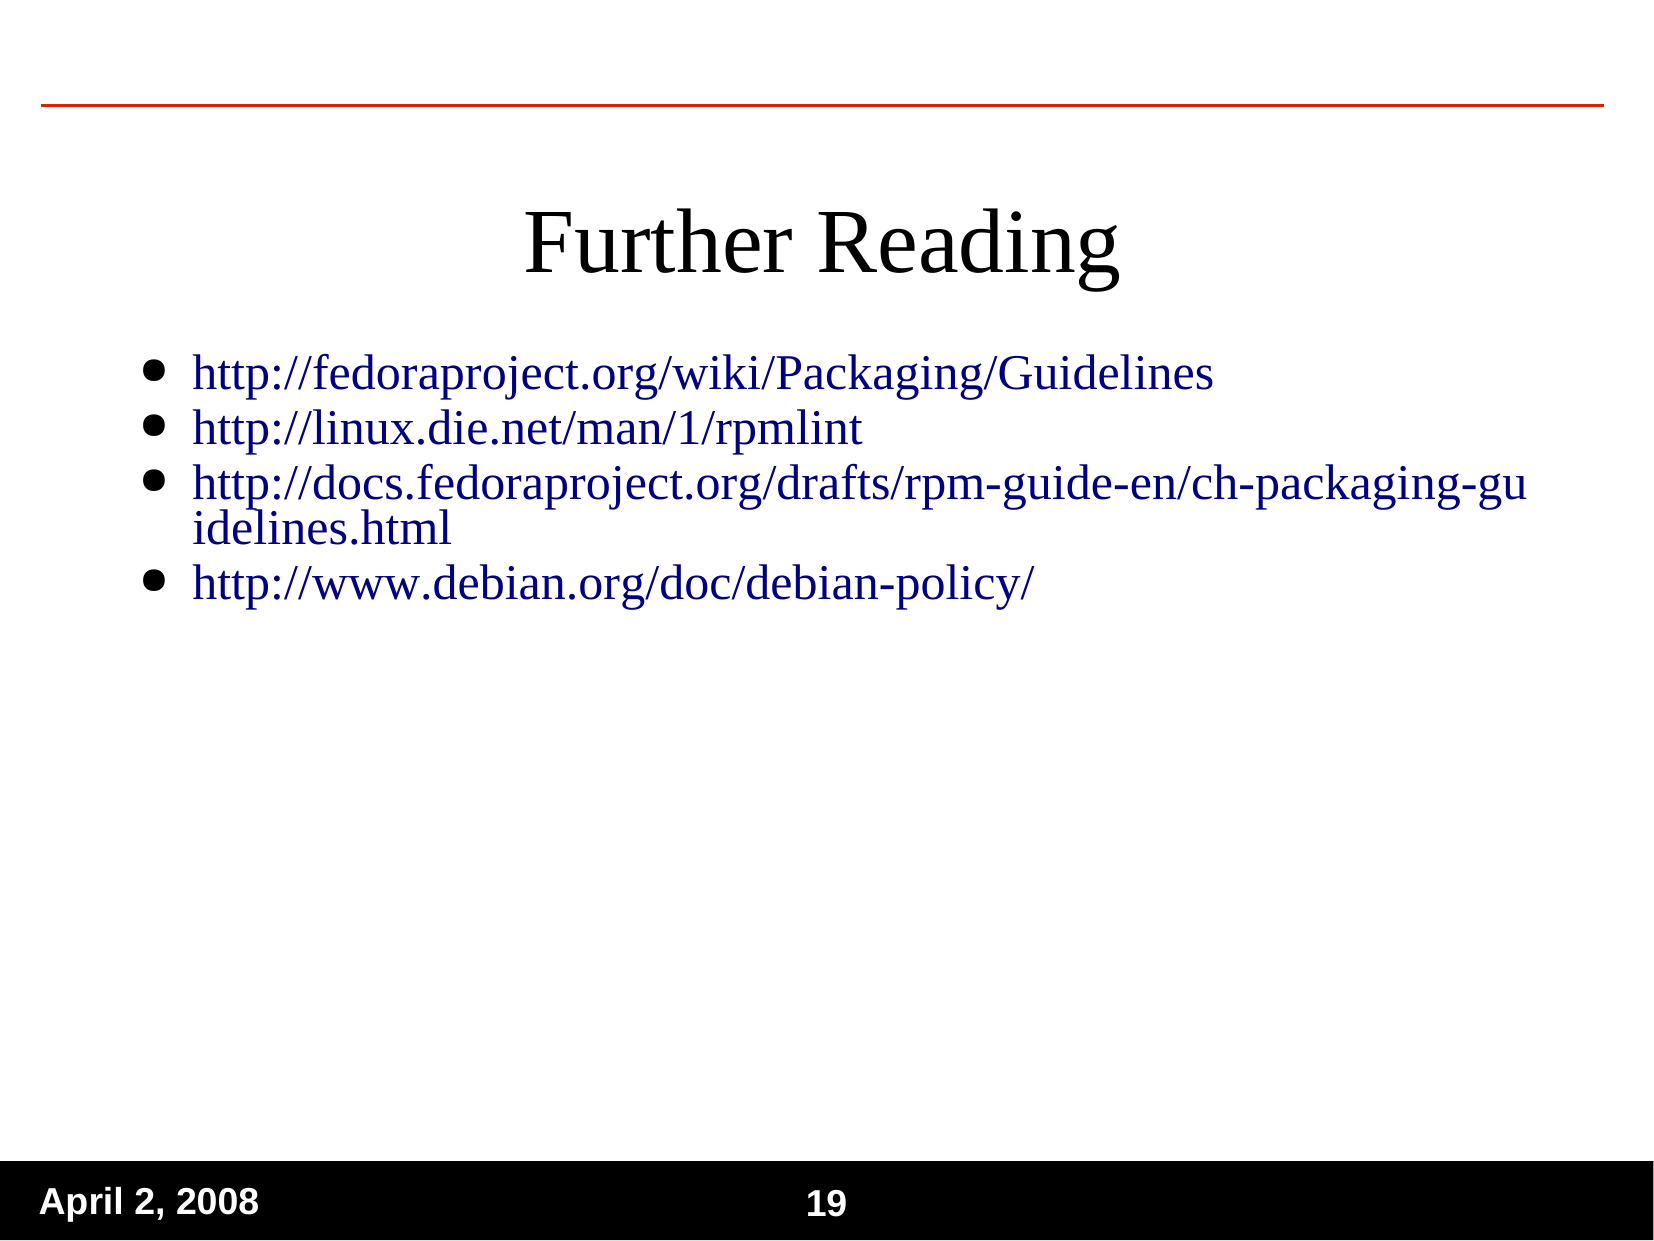

# Further Reading
http://fedoraproject.org/wiki/Packaging/Guidelines
http://linux.die.net/man/1/rpmlint
http://docs.fedoraproject.org/drafts/rpm-guide-en/ch-packaging-guidelines.html
http://www.debian.org/doc/debian-policy/